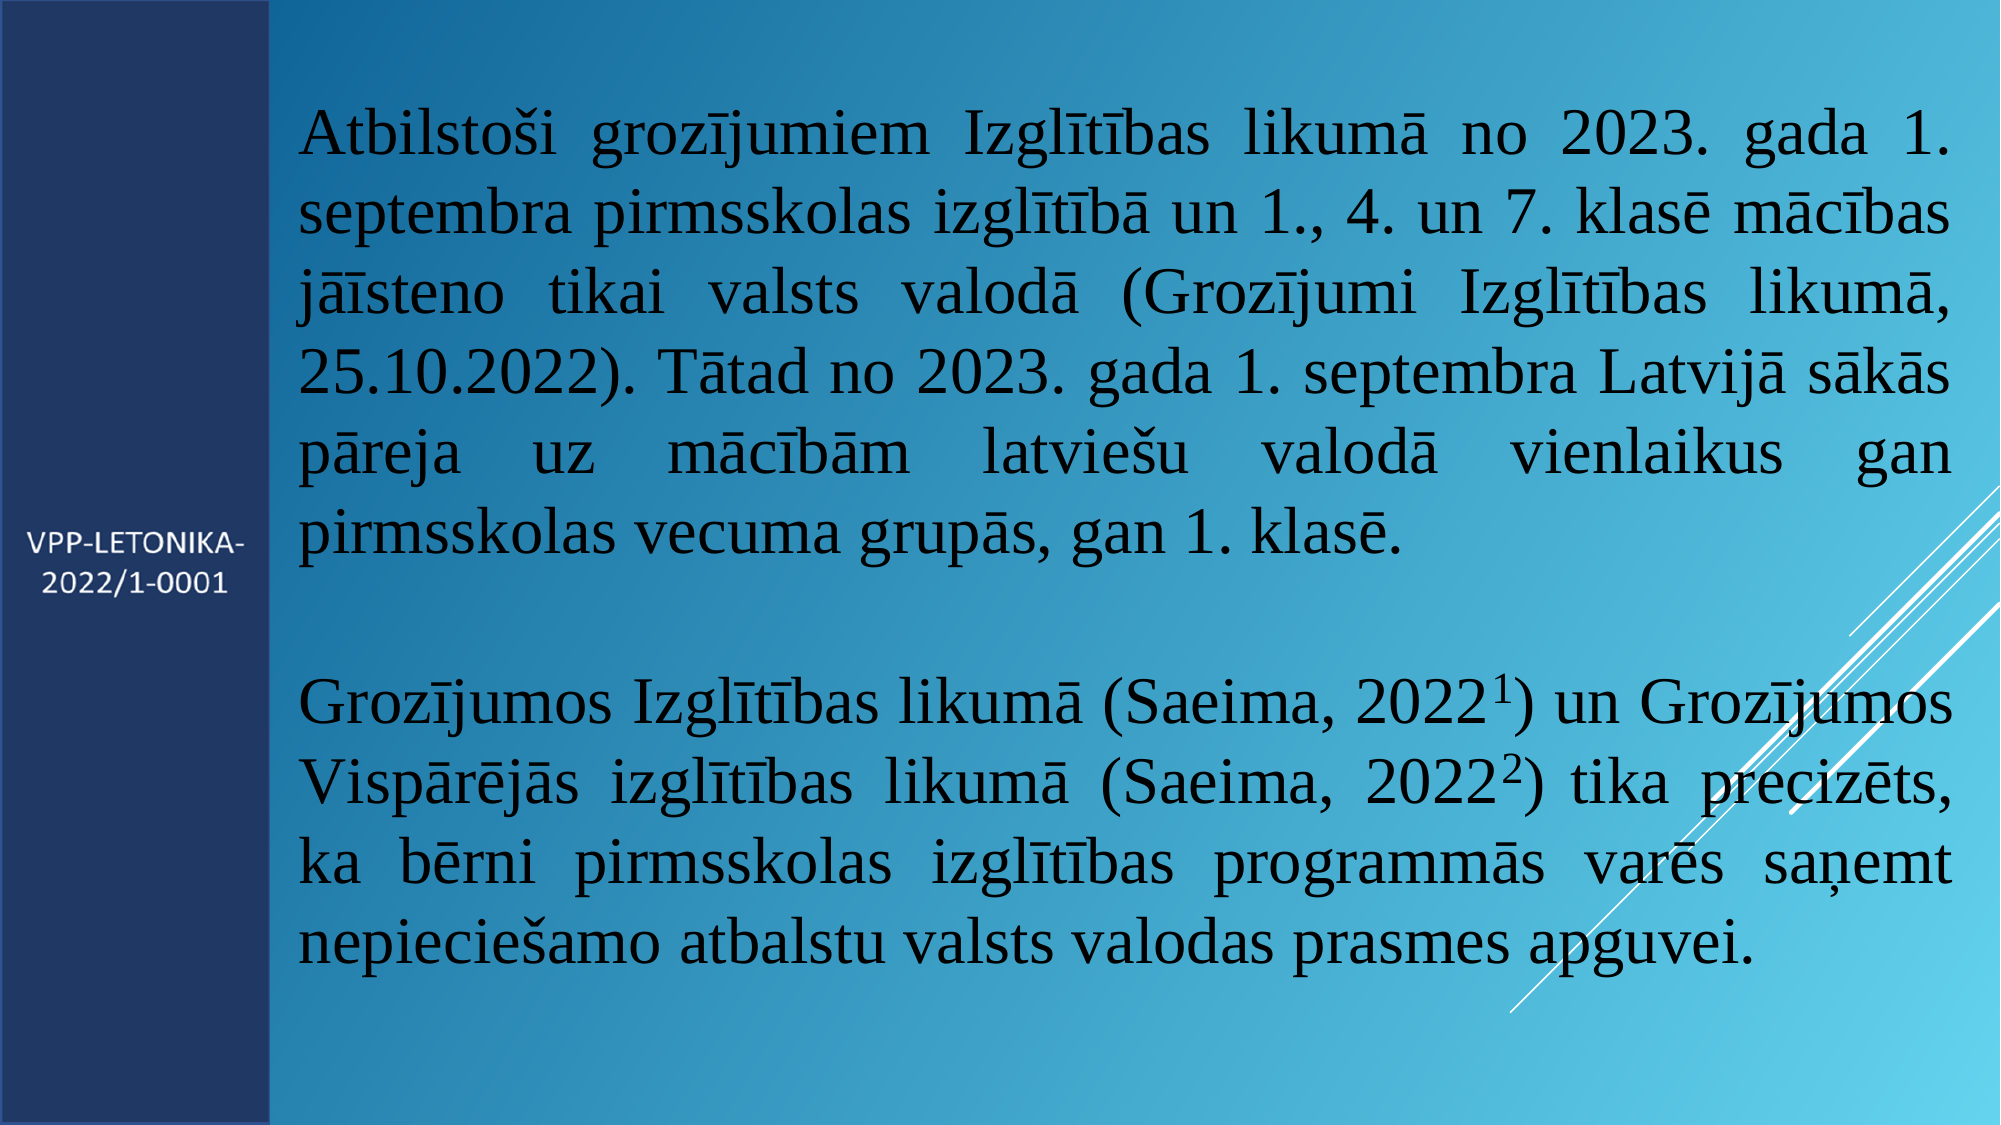

Atbilstoši grozījumiem Izglītības likumā no 2023. gada 1. septembra pirmsskolas izglītībā un 1., 4. un 7. klasē mācības jāīsteno tikai valsts valodā (Grozījumi Izglītības likumā, 25.10.2022). Tātad no 2023. gada 1. septembra Latvijā sākās pāreja uz mācībām latviešu valodā vienlaikus gan pirmsskolas vecuma grupās, gan 1. klasē.
Grozījumos Izglītības likumā (Saeima, 20221) un Grozījumos Vispārējās izglītības likumā (Saeima, 20222) tika precizēts, ka bērni pirmsskolas izglītības programmās varēs saņemt nepieciešamo atbalstu valsts valodas prasmes apguvei.